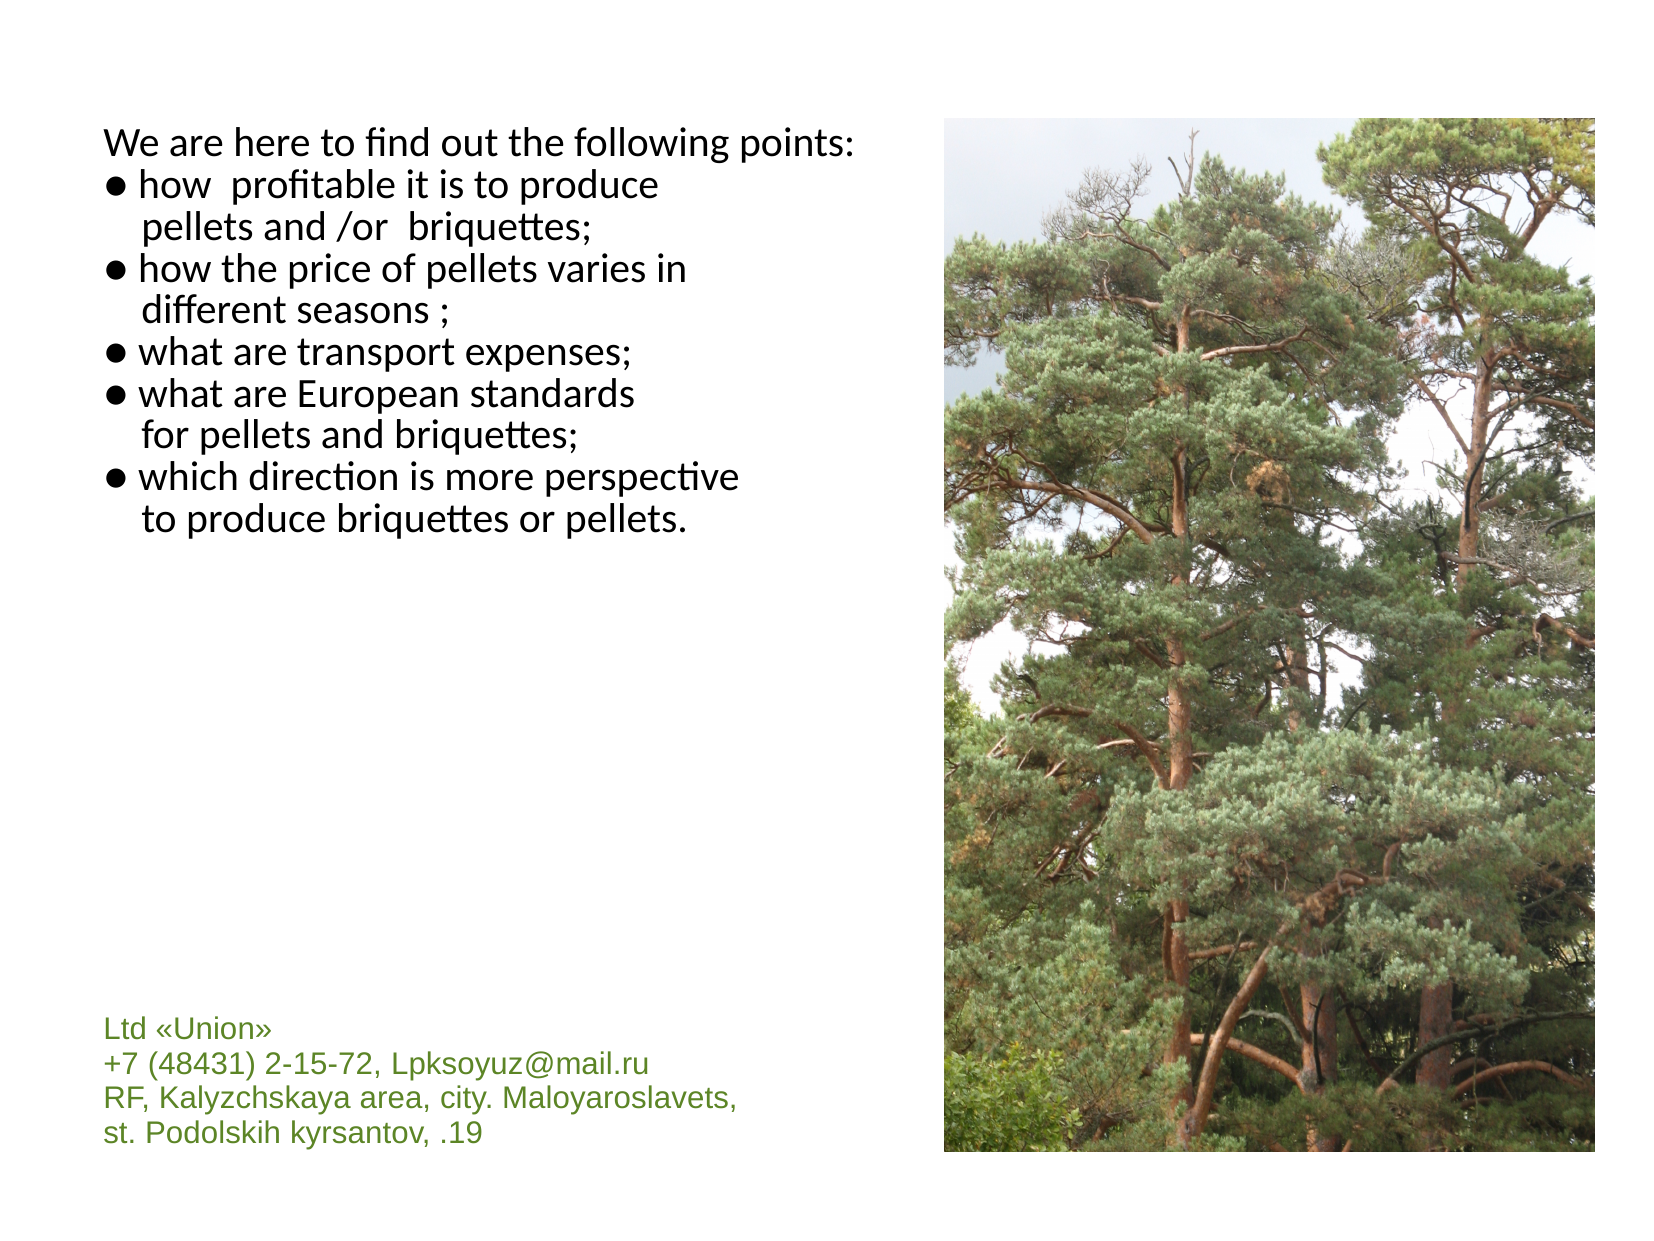

We are here to find out the following points:
● how profitable it is to produce
 pellets and /or briquettes;
● how the price of pellets varies in
 different seasons ;
● what are transport expenses;
● what are European standards
 for pellets and briquettes;
● which direction is more perspective
 to produce briquettes or pellets.
Ltd «Union»
+7 (48431) 2-15-72, Lpksoyuz@mail.ru
RF, Kalyzchskaya area, city. Maloyaroslavets,
st. Podolskih kyrsantov, .19